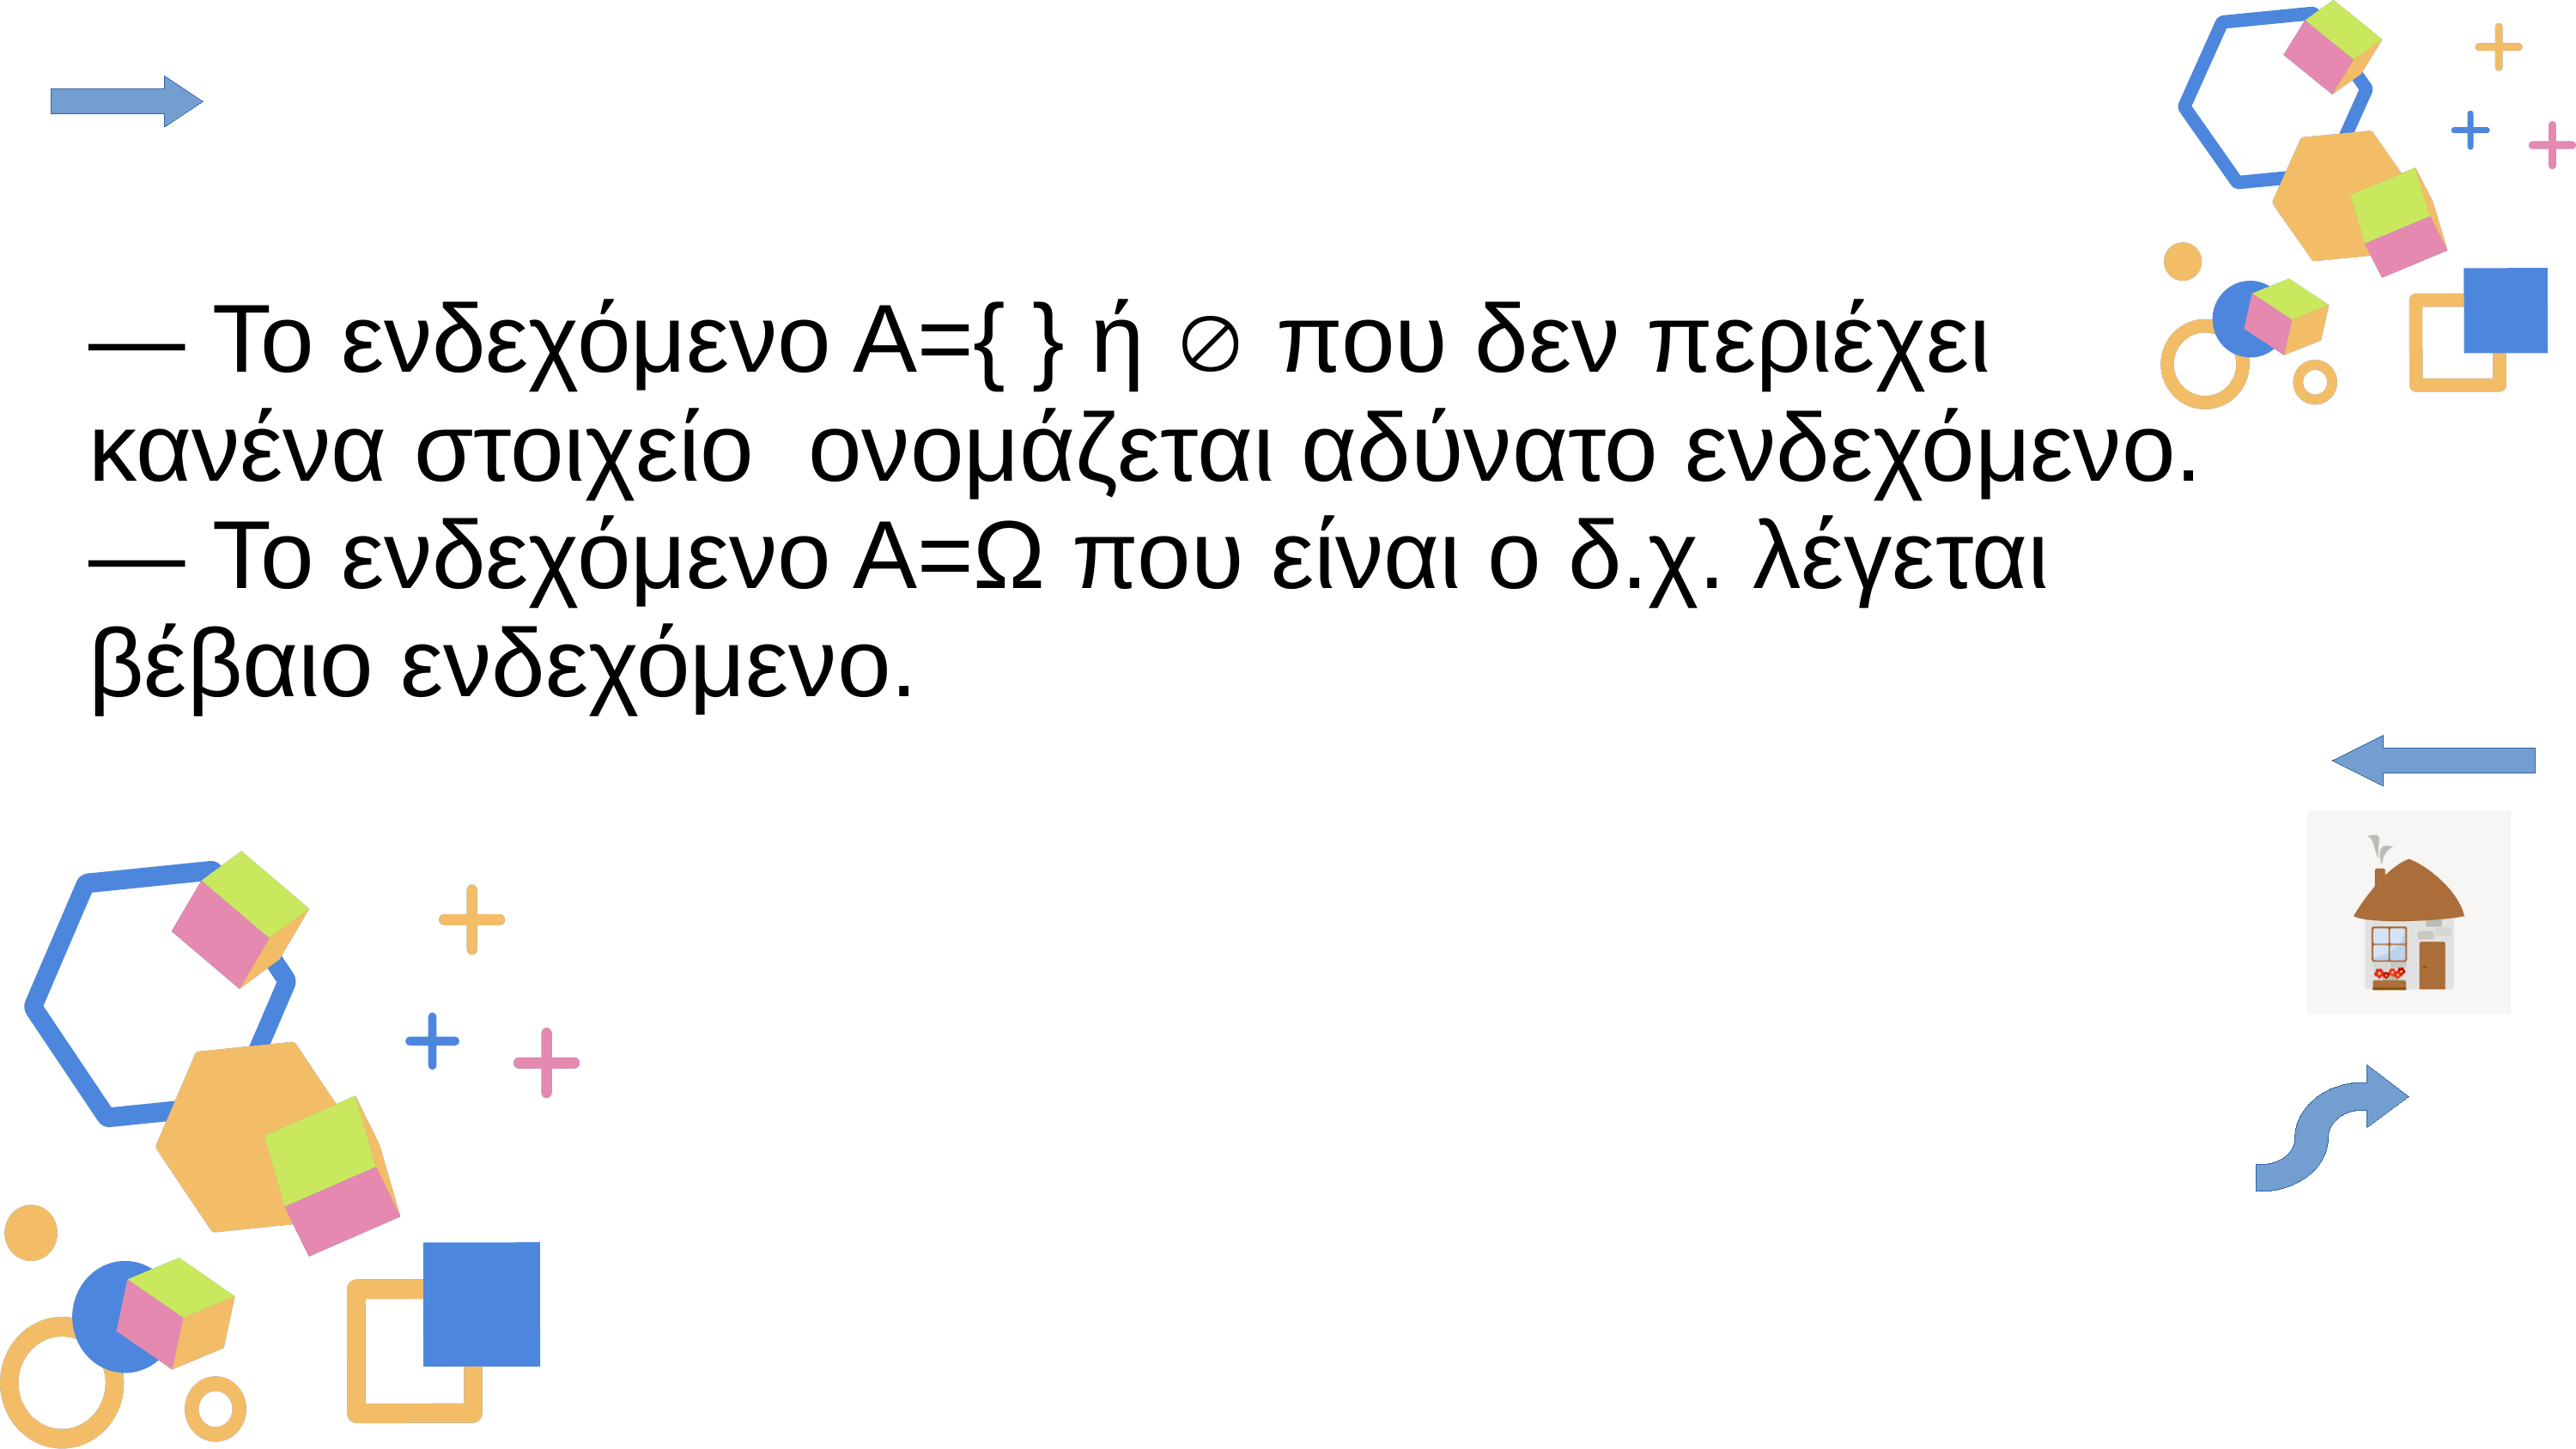

— Το ενδεχόμενο Α={ } ή  που δεν περιέχει κανένα στοιχείο ονομάζεται αδύνατο ενδεχόμενο.
— Το ενδεχόμενο Α=Ω που είναι ο δ.χ. λέγεται βέβαιο ενδεχόμενο.